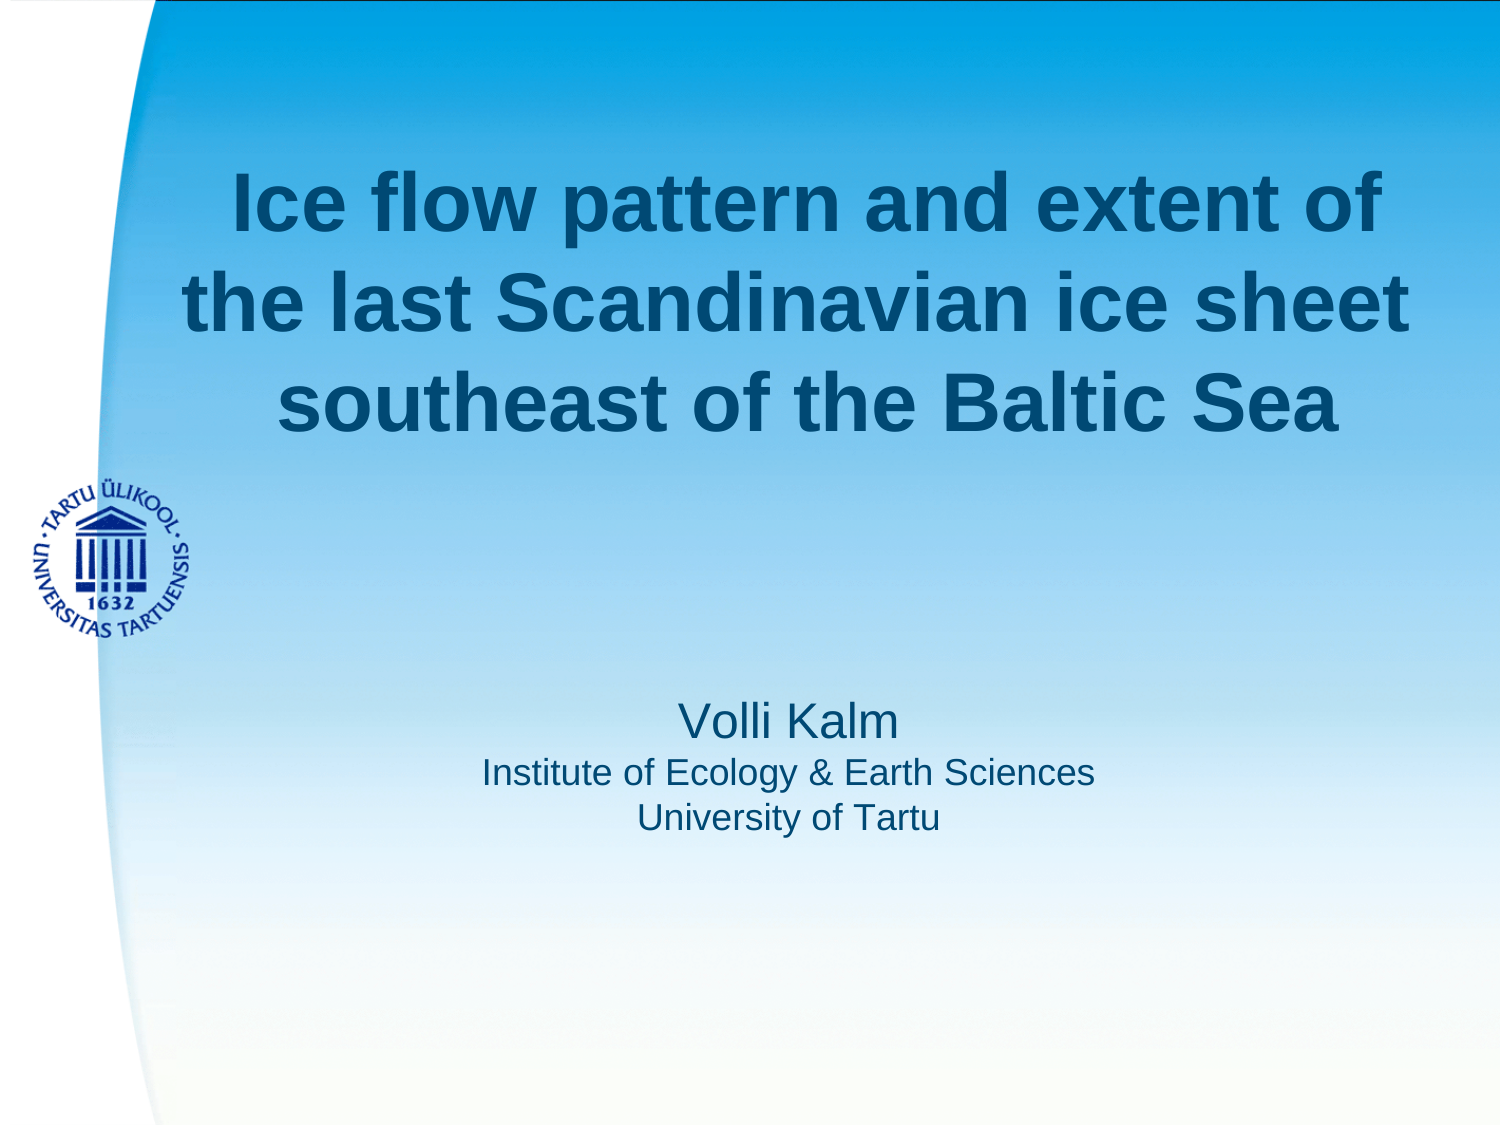

Ice flow pattern and extent of
the last Scandinavian ice sheet
southeast of the Baltic Sea
Volli Kalm
Institute of Ecology & Earth Sciences
University of Tartu